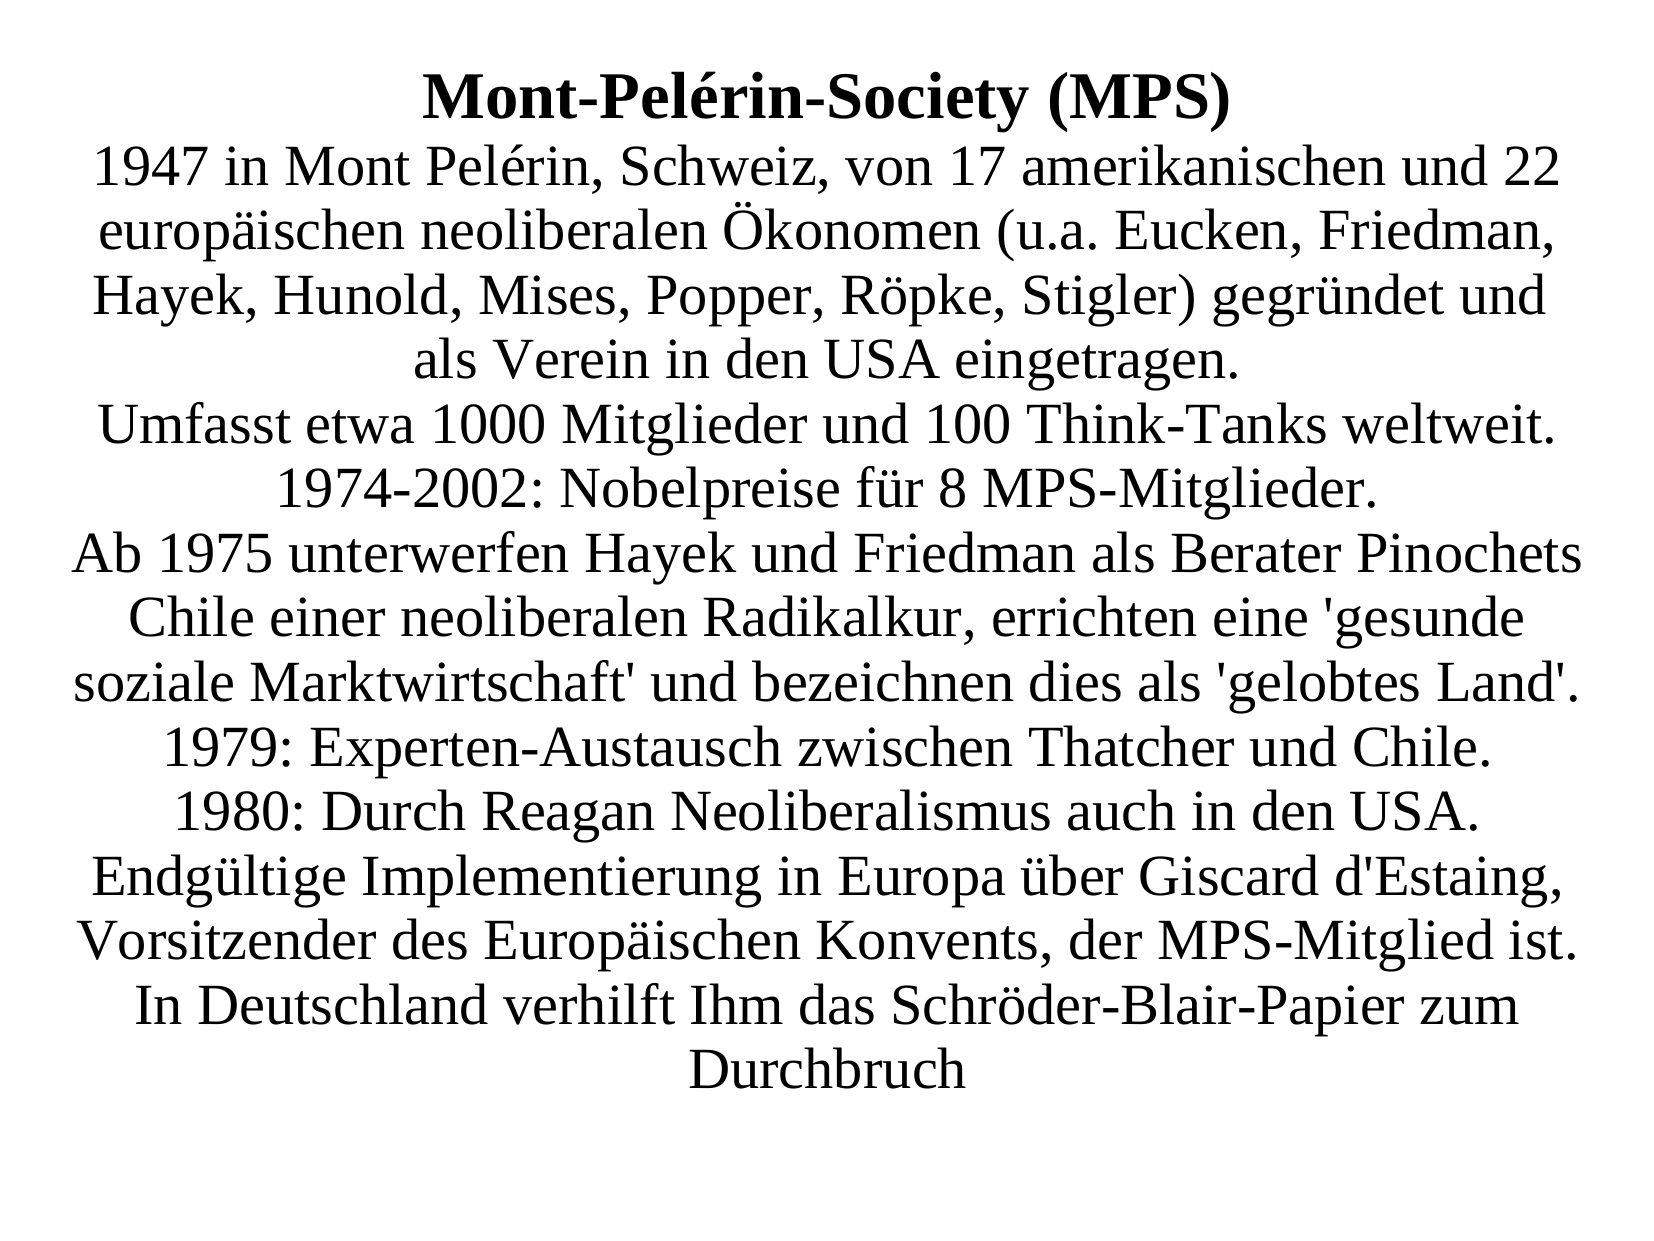

Mont-Pelérin-Society (MPS)
1947 in Mont Pelérin, Schweiz, von 17 amerikanischen und 22 europäischen neoliberalen Ökonomen (u.a. Eucken, Friedman, Hayek, Hunold, Mises, Popper, Röpke, Stigler) gegründet und
als Verein in den USA eingetragen.
Umfasst etwa 1000 Mitglieder und 100 Think-Tanks weltweit.
1974-2002: Nobelpreise für 8 MPS-Mitglieder.
Ab 1975 unterwerfen Hayek und Friedman als Berater Pinochets Chile einer neoliberalen Radikalkur, errichten eine 'gesunde soziale Marktwirtschaft' und bezeichnen dies als 'gelobtes Land'.
1979: Experten-Austausch zwischen Thatcher und Chile.
1980: Durch Reagan Neoliberalismus auch in den USA.
Endgültige Implementierung in Europa über Giscard d'Estaing, Vorsitzender des Europäischen Konvents, der MPS-Mitglied ist.
In Deutschland verhilft Ihm das Schröder-Blair-Papier zum Durchbruch